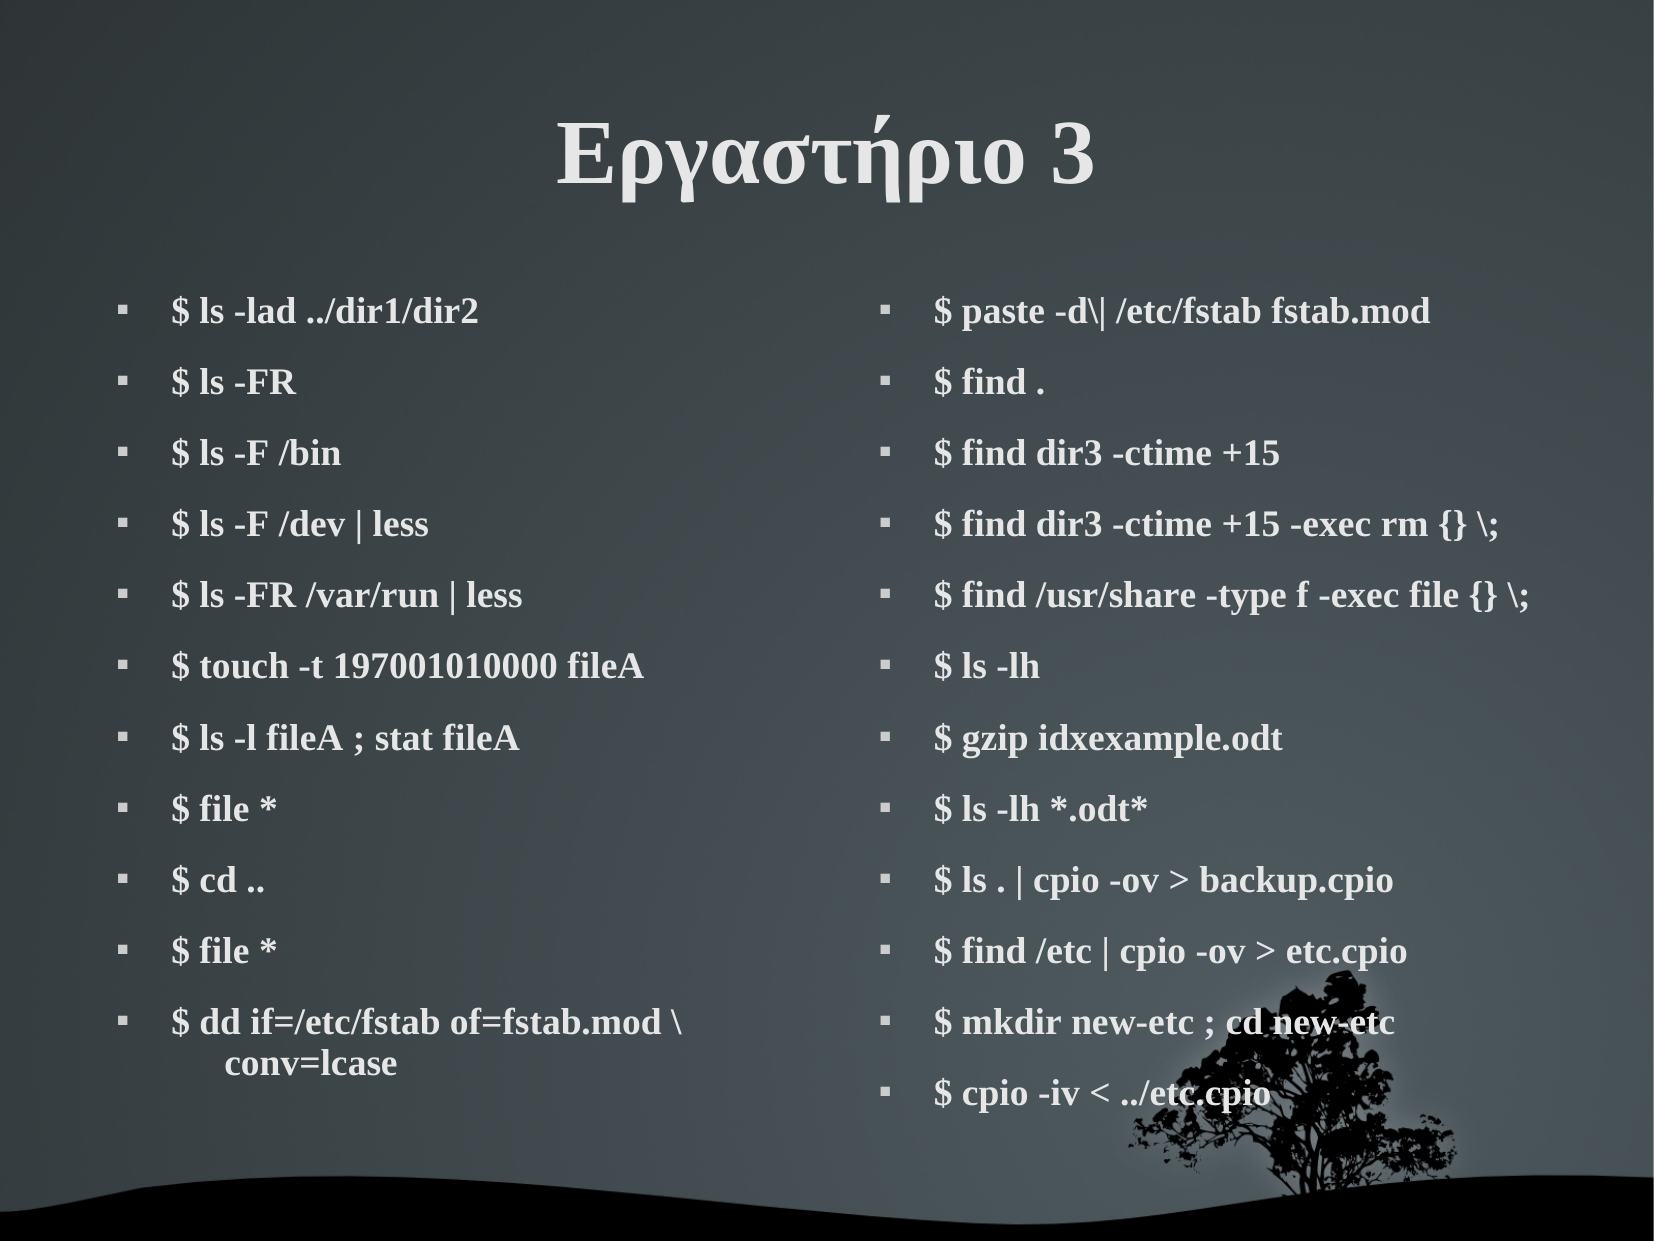

Εργαστήριο 3
# $ ls -lad ../dir1/dir2
$ ls -FR
$ ls -F /bin
$ ls -F /dev | less
$ ls -FR /var/run | less
$ touch -t 197001010000 fileA
$ ls -l fileA ; stat fileA
$ file *
$ cd ..
$ file *
$ dd if=/etc/fstab of=fstab.mod \ conv=lcase
$ paste -d\| /etc/fstab fstab.mod
$ find .
$ find dir3 -ctime +15
$ find dir3 -ctime +15 -exec rm {} \;
$ find /usr/share -type f -exec file {} \;
$ ls -lh
$ gzip idxexample.odt
$ ls -lh *.odt*
$ ls . | cpio -ov > backup.cpio
$ find /etc | cpio -ov > etc.cpio
$ mkdir new-etc ; cd new-etc
$ cpio -iv < ../etc.cpio